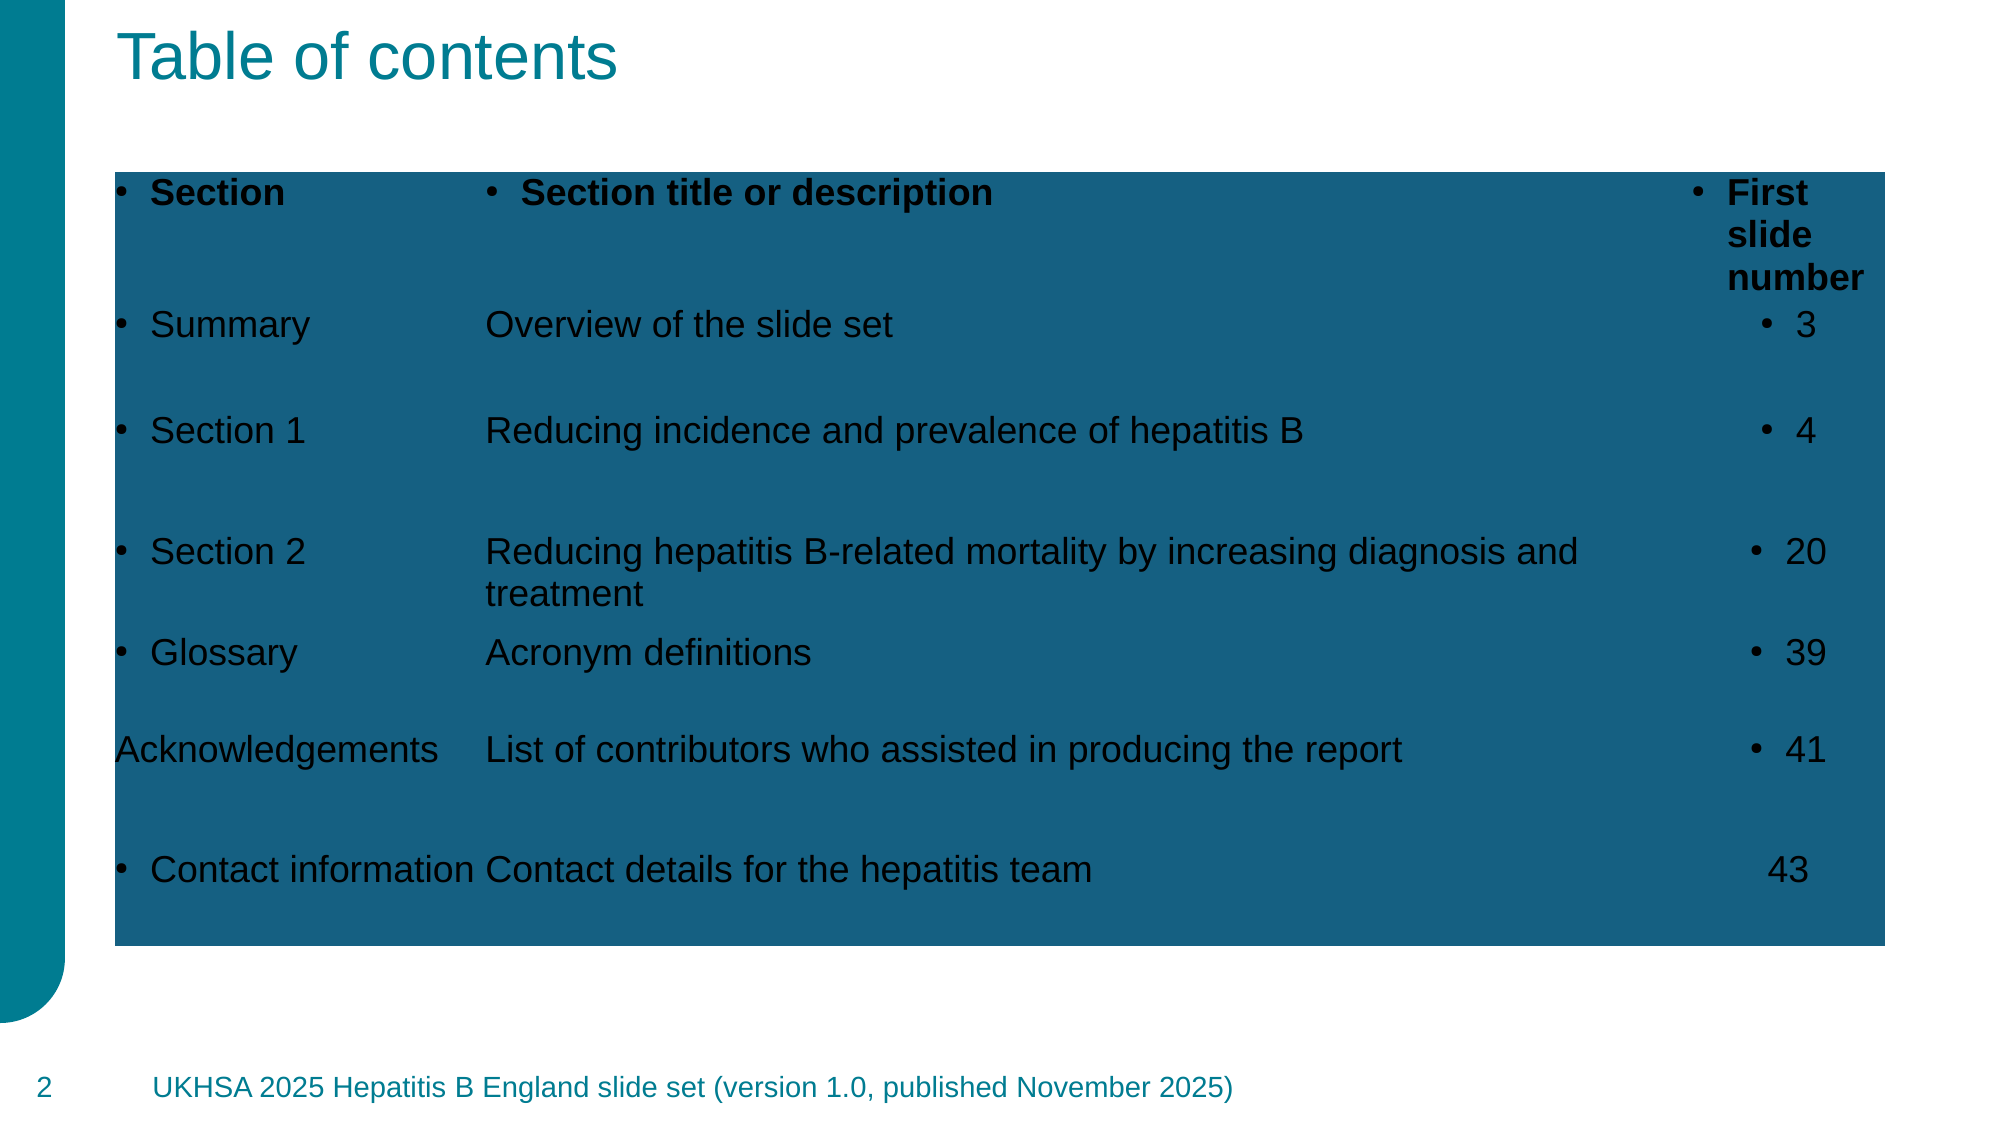

# Table of contents
| Section | Section title or description | First slide number |
| --- | --- | --- |
| Summary | Overview of the slide set | 3 |
| Section 1 | Reducing incidence and prevalence of hepatitis B | 4 |
| Section 2 | Reducing hepatitis B-related mortality by increasing diagnosis and treatment | 20 |
| Glossary | Acronym definitions | 39 |
| Acknowledgements | List of contributors who assisted in producing the report | 41 |
| Contact information | Contact details for the hepatitis team | 43 |
2
UKHSA 2025 Hepatitis B England slide set (version 1.0, published November 2025)